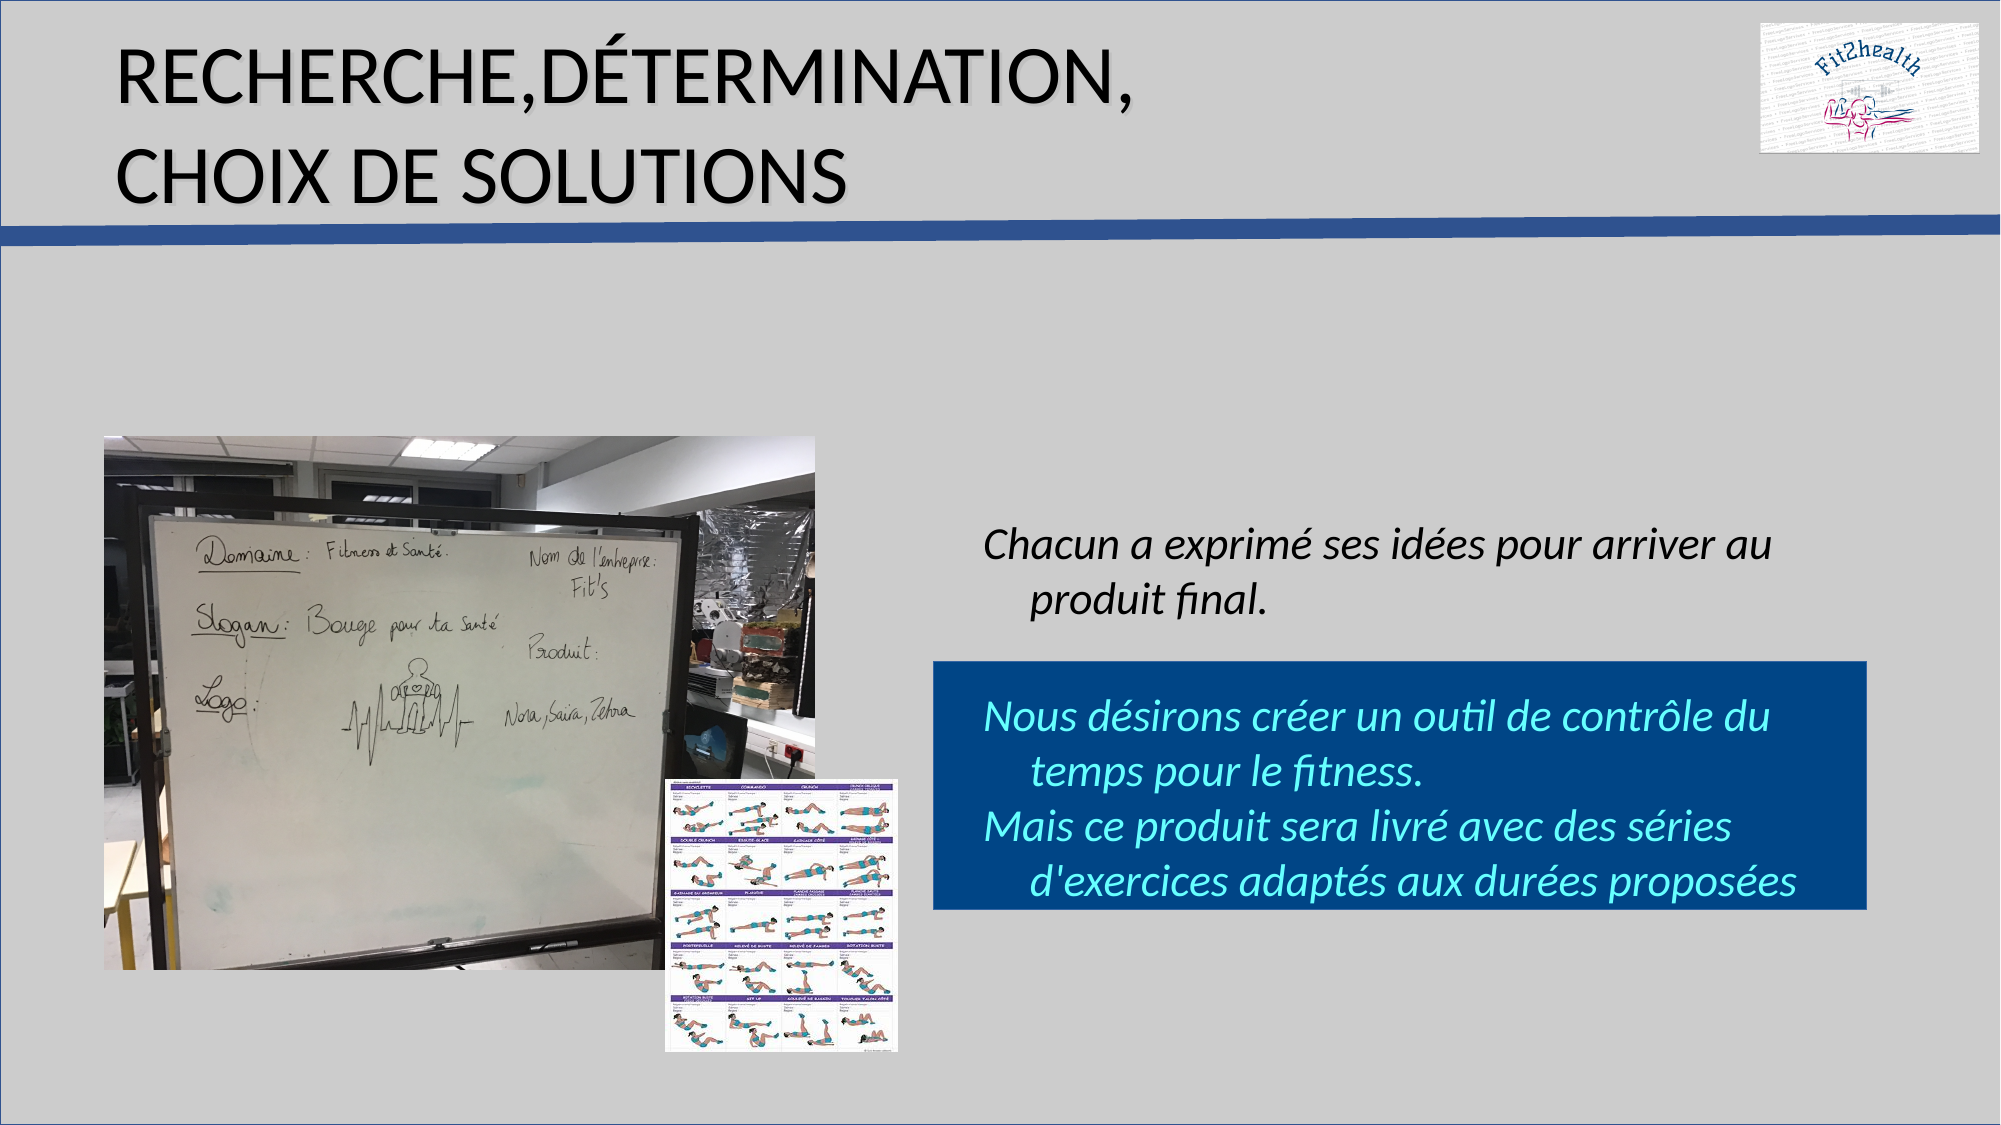

RECHERCHE,DÉTERMINATION,
CHOIX DE SOLUTIONS
Chacun a exprimé ses idées pour arriver au produit final.
Nous désirons créer un outil de contrôle du temps pour le fitness.
Mais ce produit sera livré avec des séries d'exercices adaptés aux durées proposées